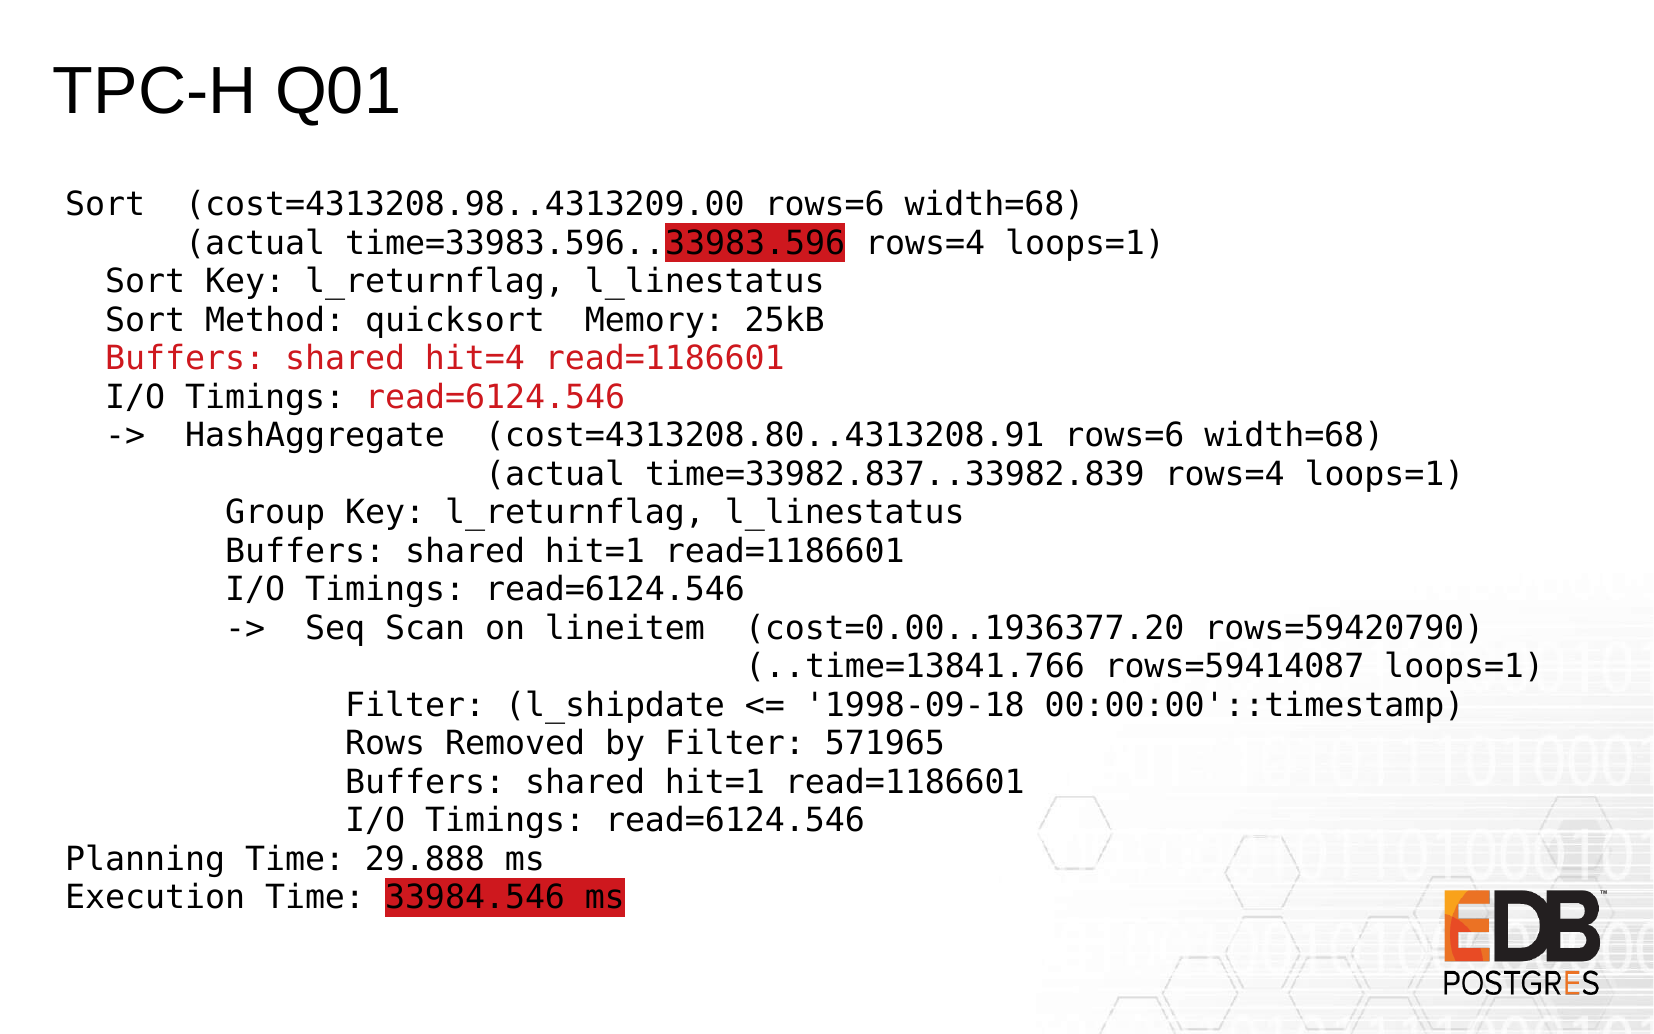

# TPC-H Q01
Sort (cost=4313208.98..4313209.00 rows=6 width=68)
 (actual time=33983.596..33983.596 rows=4 loops=1)
 Sort Key: l_returnflag, l_linestatus
 Sort Method: quicksort Memory: 25kB
 Buffers: shared hit=4 read=1186601
 I/O Timings: read=6124.546
 -> HashAggregate (cost=4313208.80..4313208.91 rows=6 width=68)
 (actual time=33982.837..33982.839 rows=4 loops=1)
 Group Key: l_returnflag, l_linestatus
 Buffers: shared hit=1 read=1186601
 I/O Timings: read=6124.546
 -> Seq Scan on lineitem (cost=0.00..1936377.20 rows=59420790)
 (..time=13841.766 rows=59414087 loops=1)
 Filter: (l_shipdate <= '1998-09-18 00:00:00'::timestamp)
 Rows Removed by Filter: 571965
 Buffers: shared hit=1 read=1186601
 I/O Timings: read=6124.546
Planning Time: 29.888 ms
Execution Time: 33984.546 ms